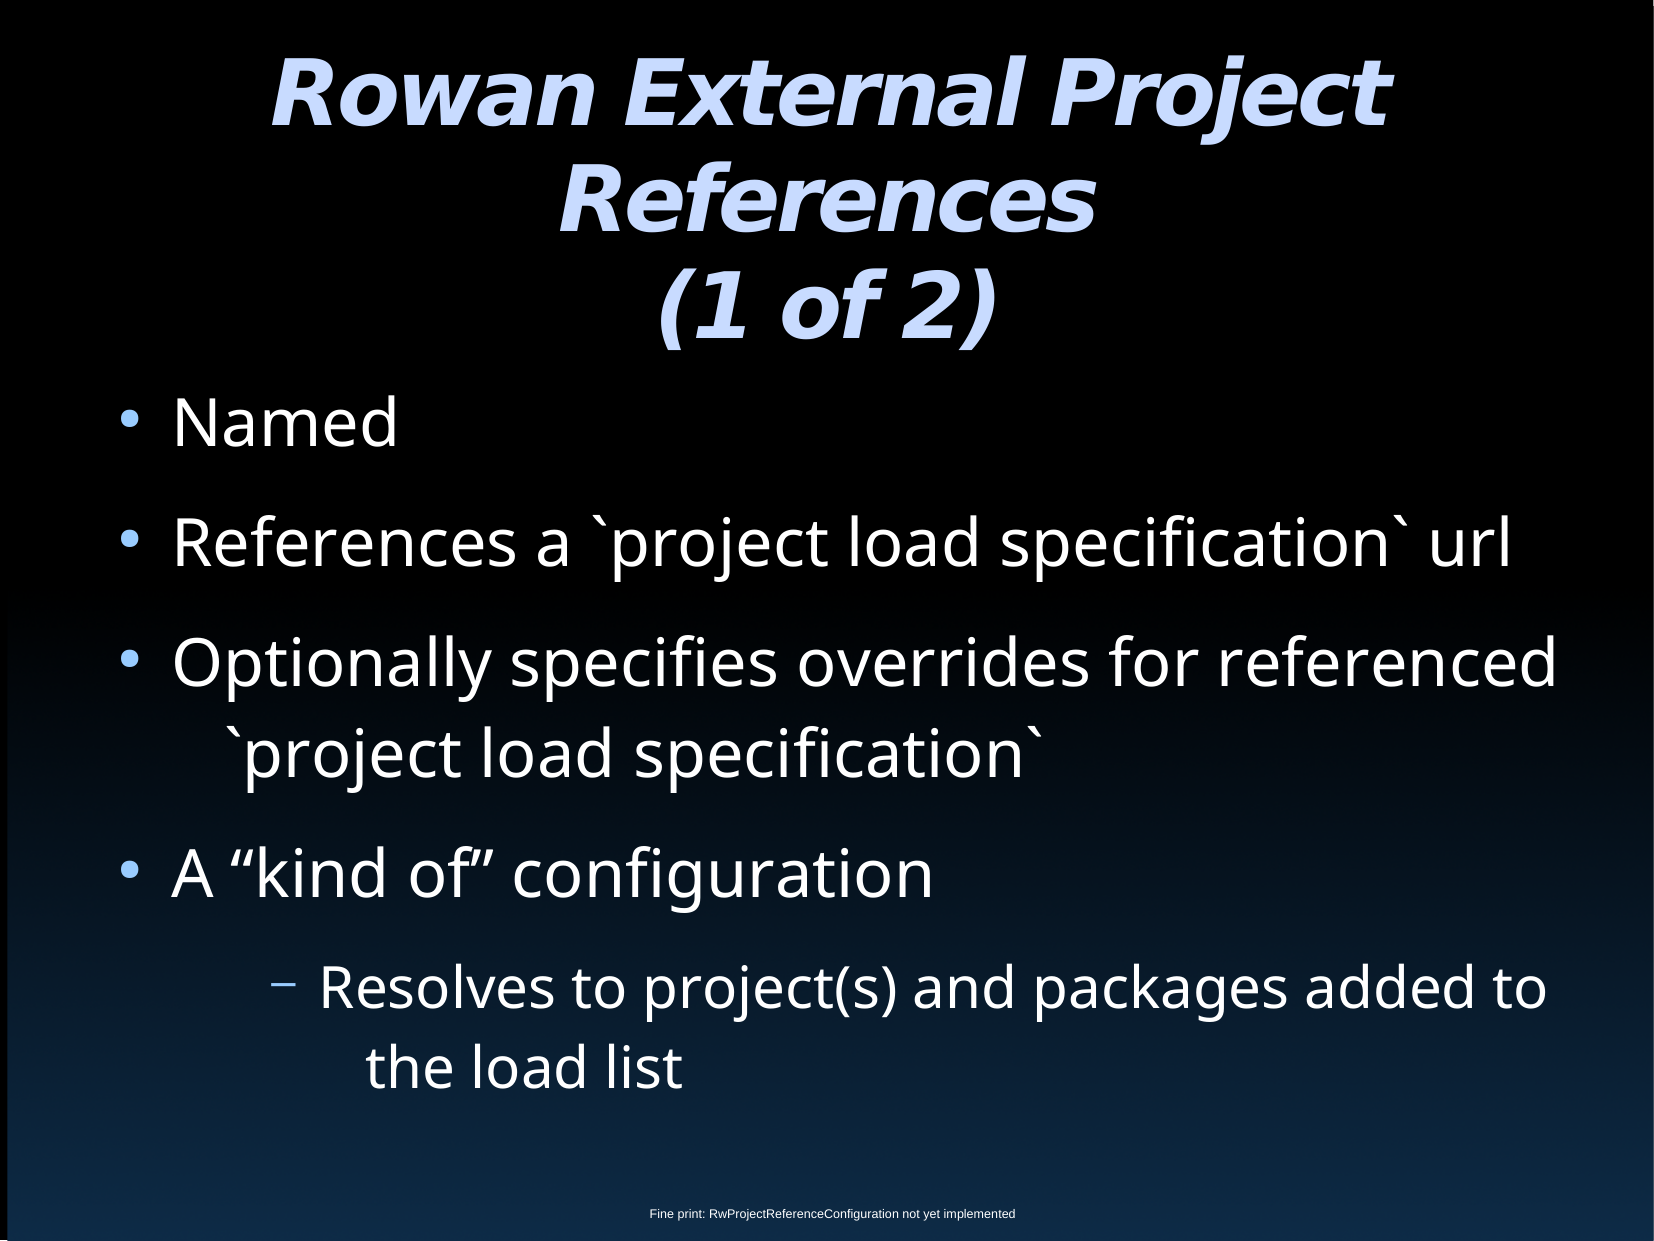

# Rowan External Project References (1 of 2)
Named
References a `project load specification` url
Optionally specifies overrides for referenced `project load specification`
A “kind of” configuration
Resolves to project(s) and packages added to the load list
Fine print: RwProjectReferenceConfiguration not yet implemented